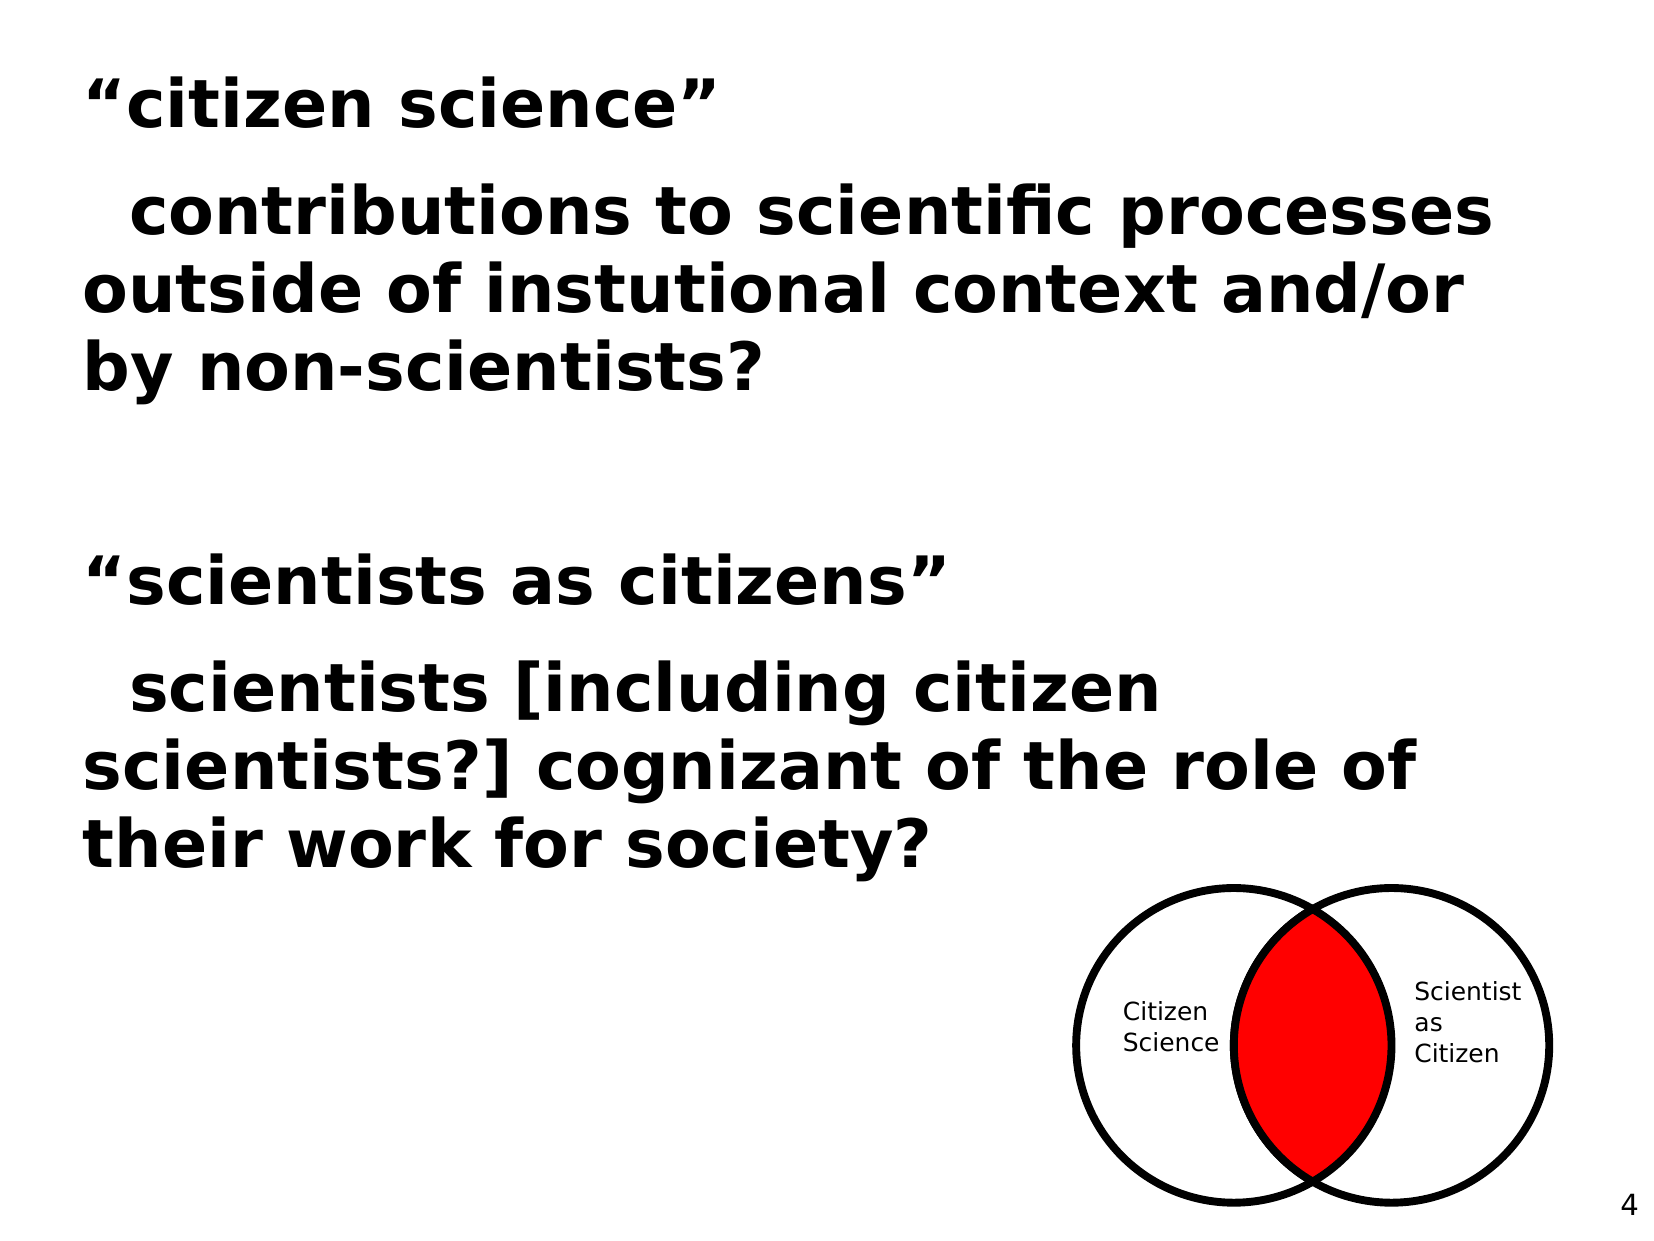

# “citizen science”
 contributions to scientific processes outside of instutional context and/or by non-scientists?
“scientists as citizens”
 scientists [including citizen scientists?] cognizant of the role of their work for society?